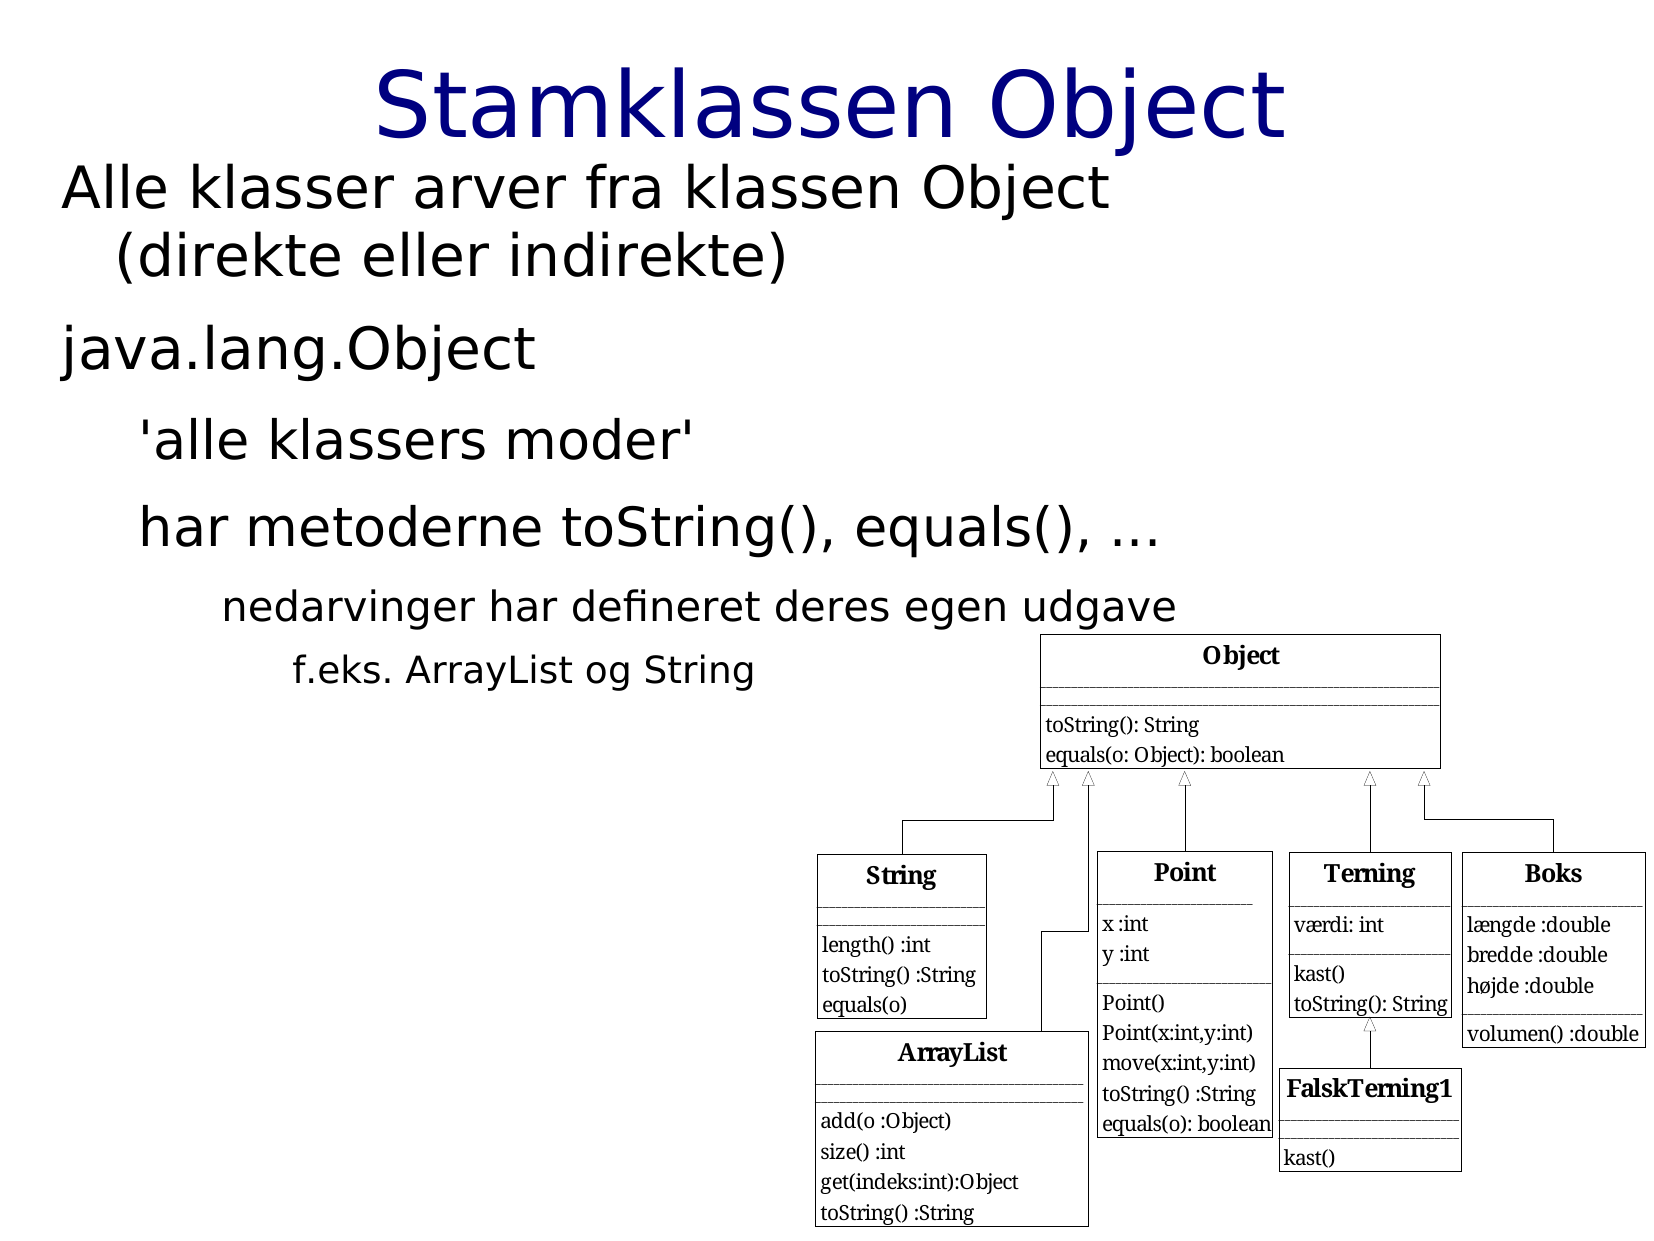

# Stamklassen Object
Alle klasser arver fra klassen Object
(direkte eller indirekte)
java.lang.Object
'alle klassers moder'
har metoderne toString(), equals(), ...
nedarvinger har defineret deres egen udgave
f.eks. ArrayList og String